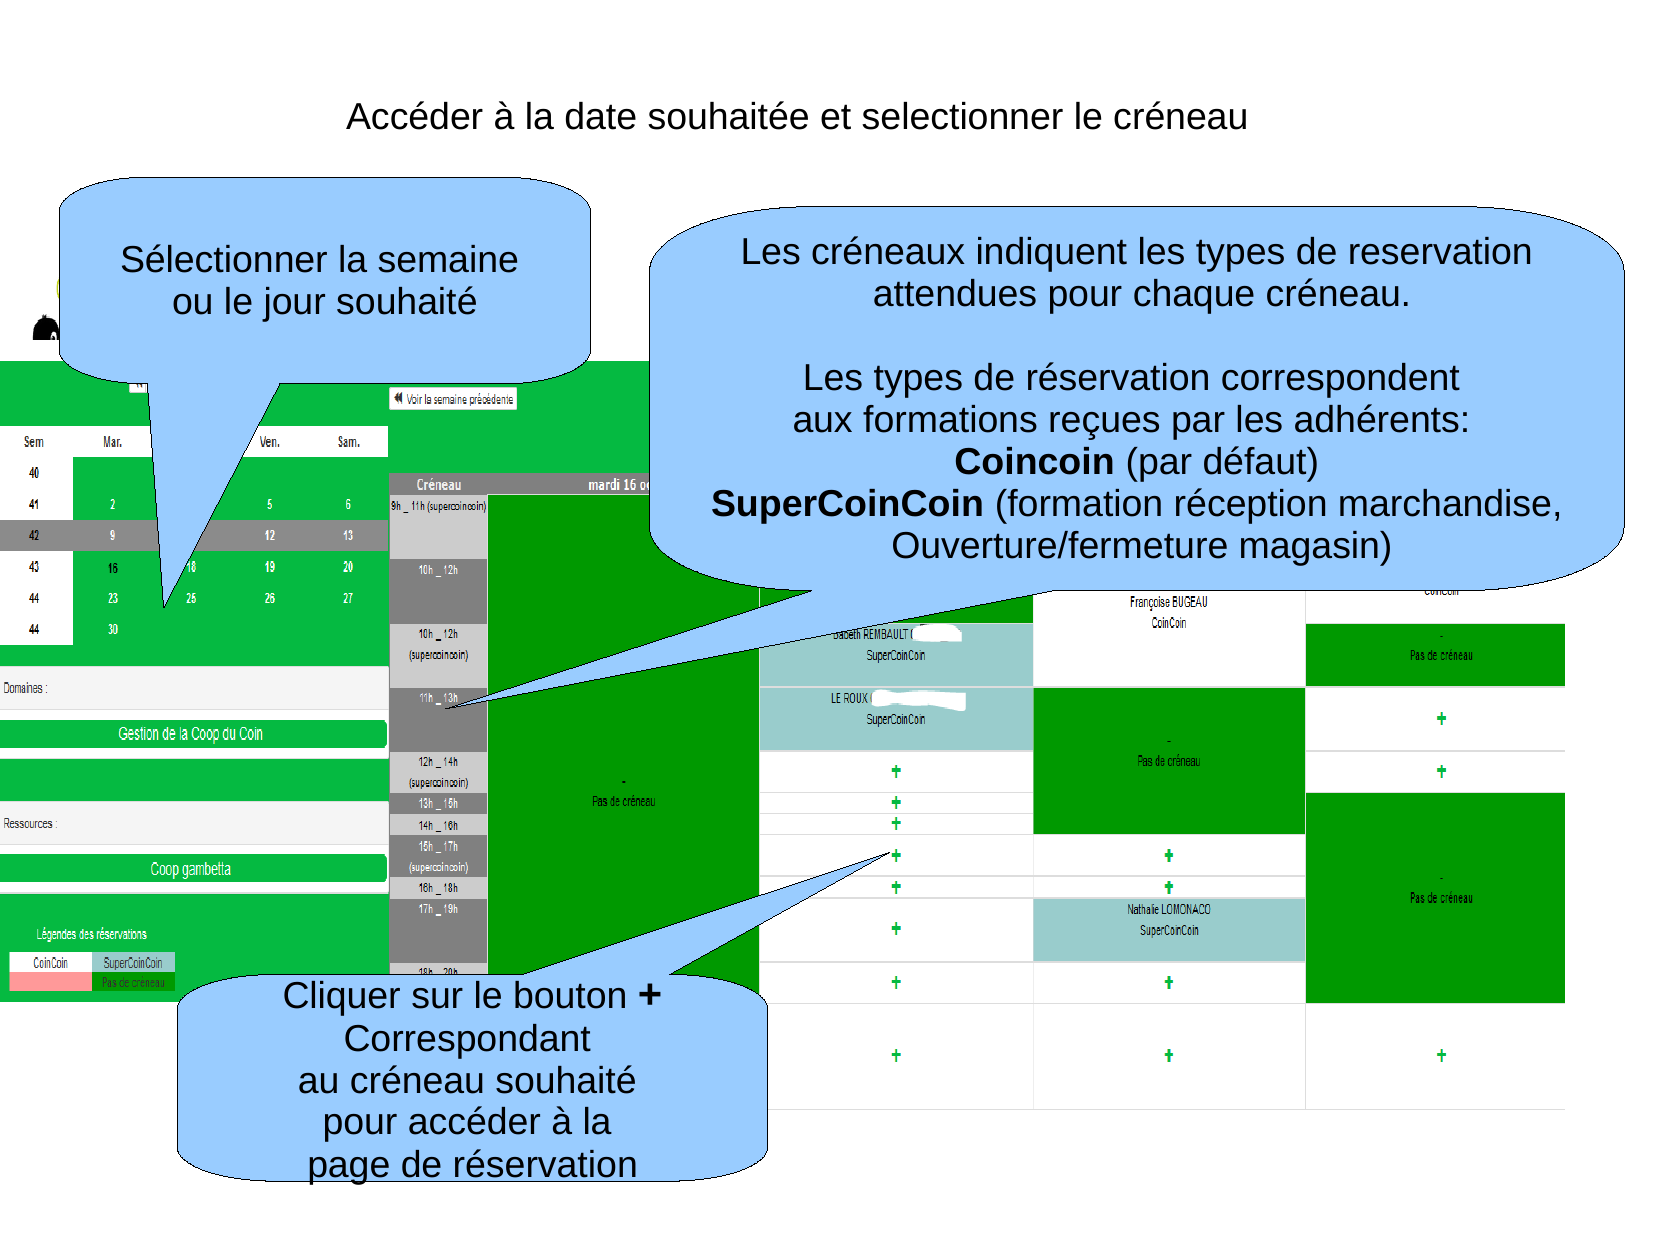

Accéder à la date souhaitée et selectionner le créneau
Sélectionner la semaine
ou le jour souhaité
Les créneaux indiquent les types de reservation
 attendues pour chaque créneau.
Les types de réservation correspondent
aux formations reçues par les adhérents:
Coincoin (par défaut)
SuperCoinCoin (formation réception marchandise,
 Ouverture/fermeture magasin)
Cliquer sur le bouton +
Correspondant
au créneau souhaité
pour accéder à la
page de réservation